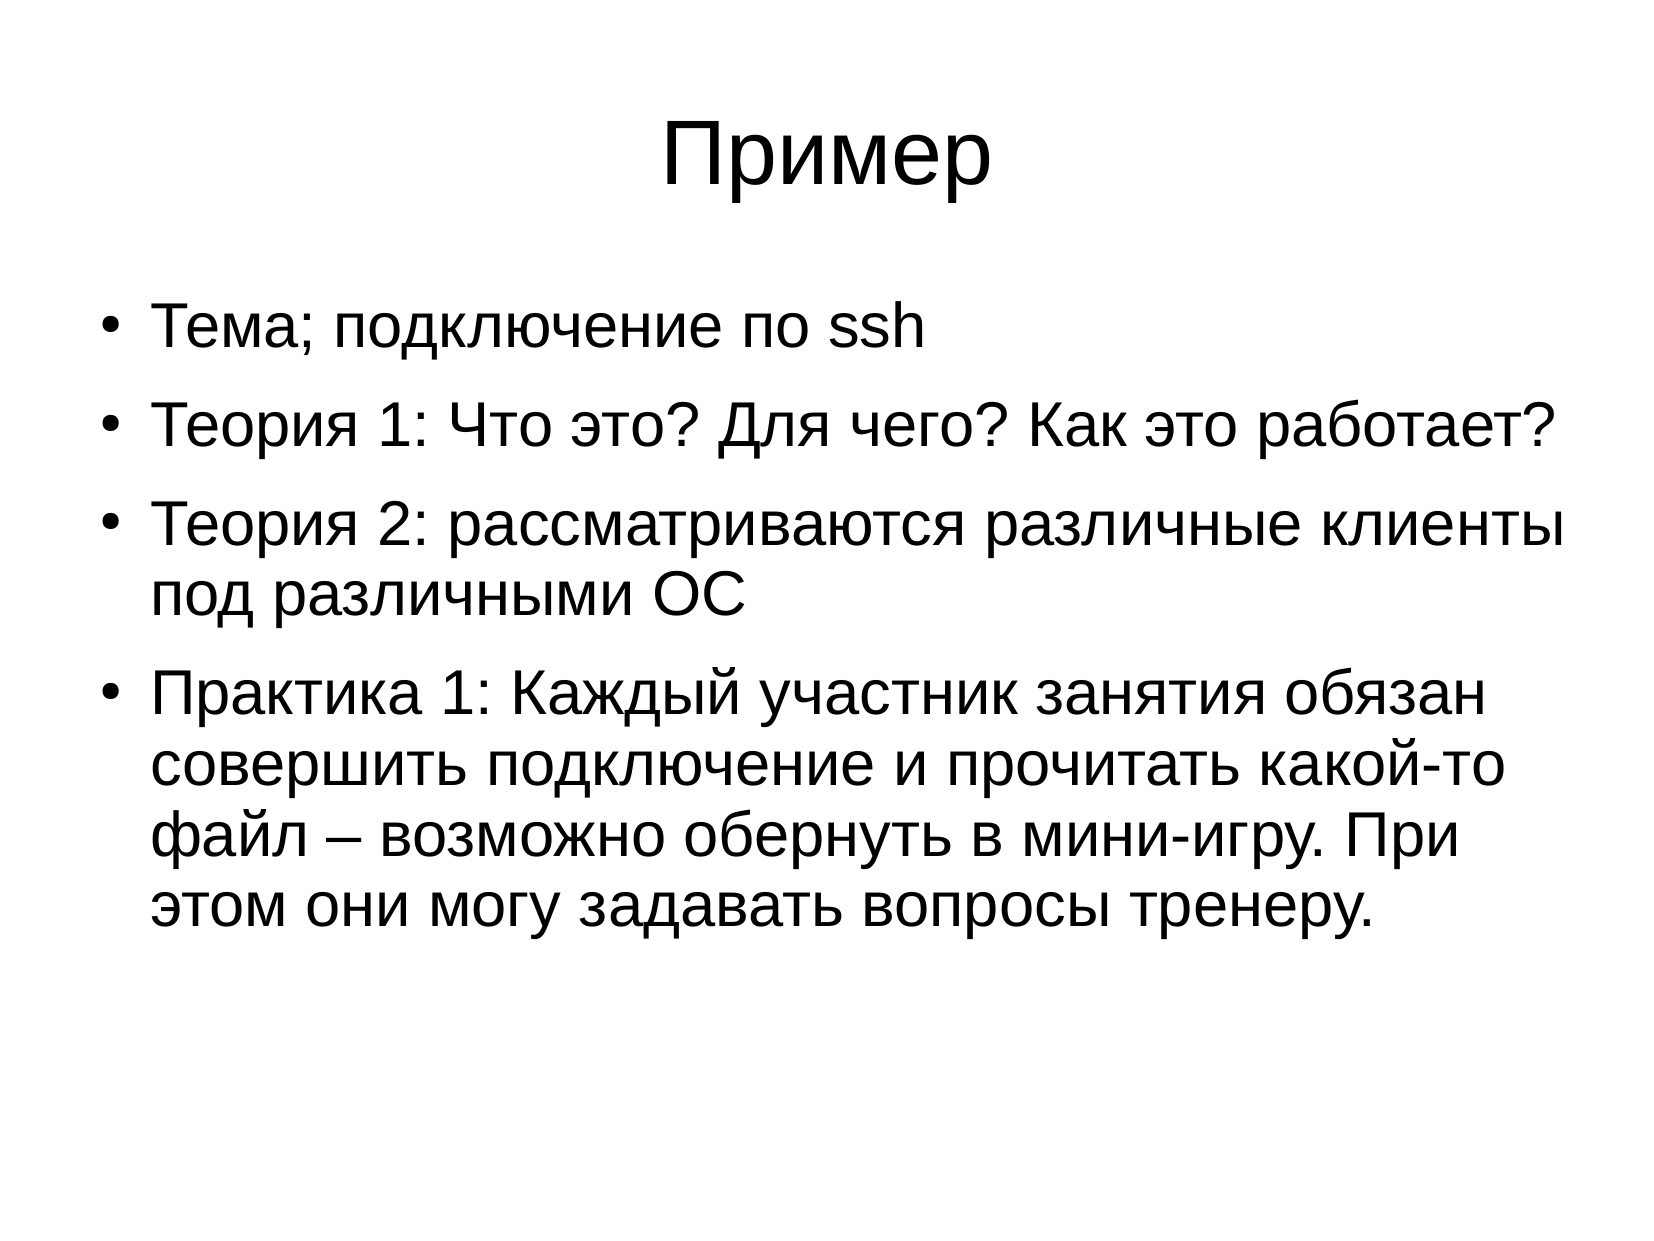

# Пример
Тема; подключение по ssh
Теория 1: Что это? Для чего? Как это работает?
Теория 2: рассматриваются различные клиенты под различными ОС
Практика 1: Каждый участник занятия обязан совершить подключение и прочитать какой-то файл – возможно обернуть в мини-игру. При этом они могу задавать вопросы тренеру.